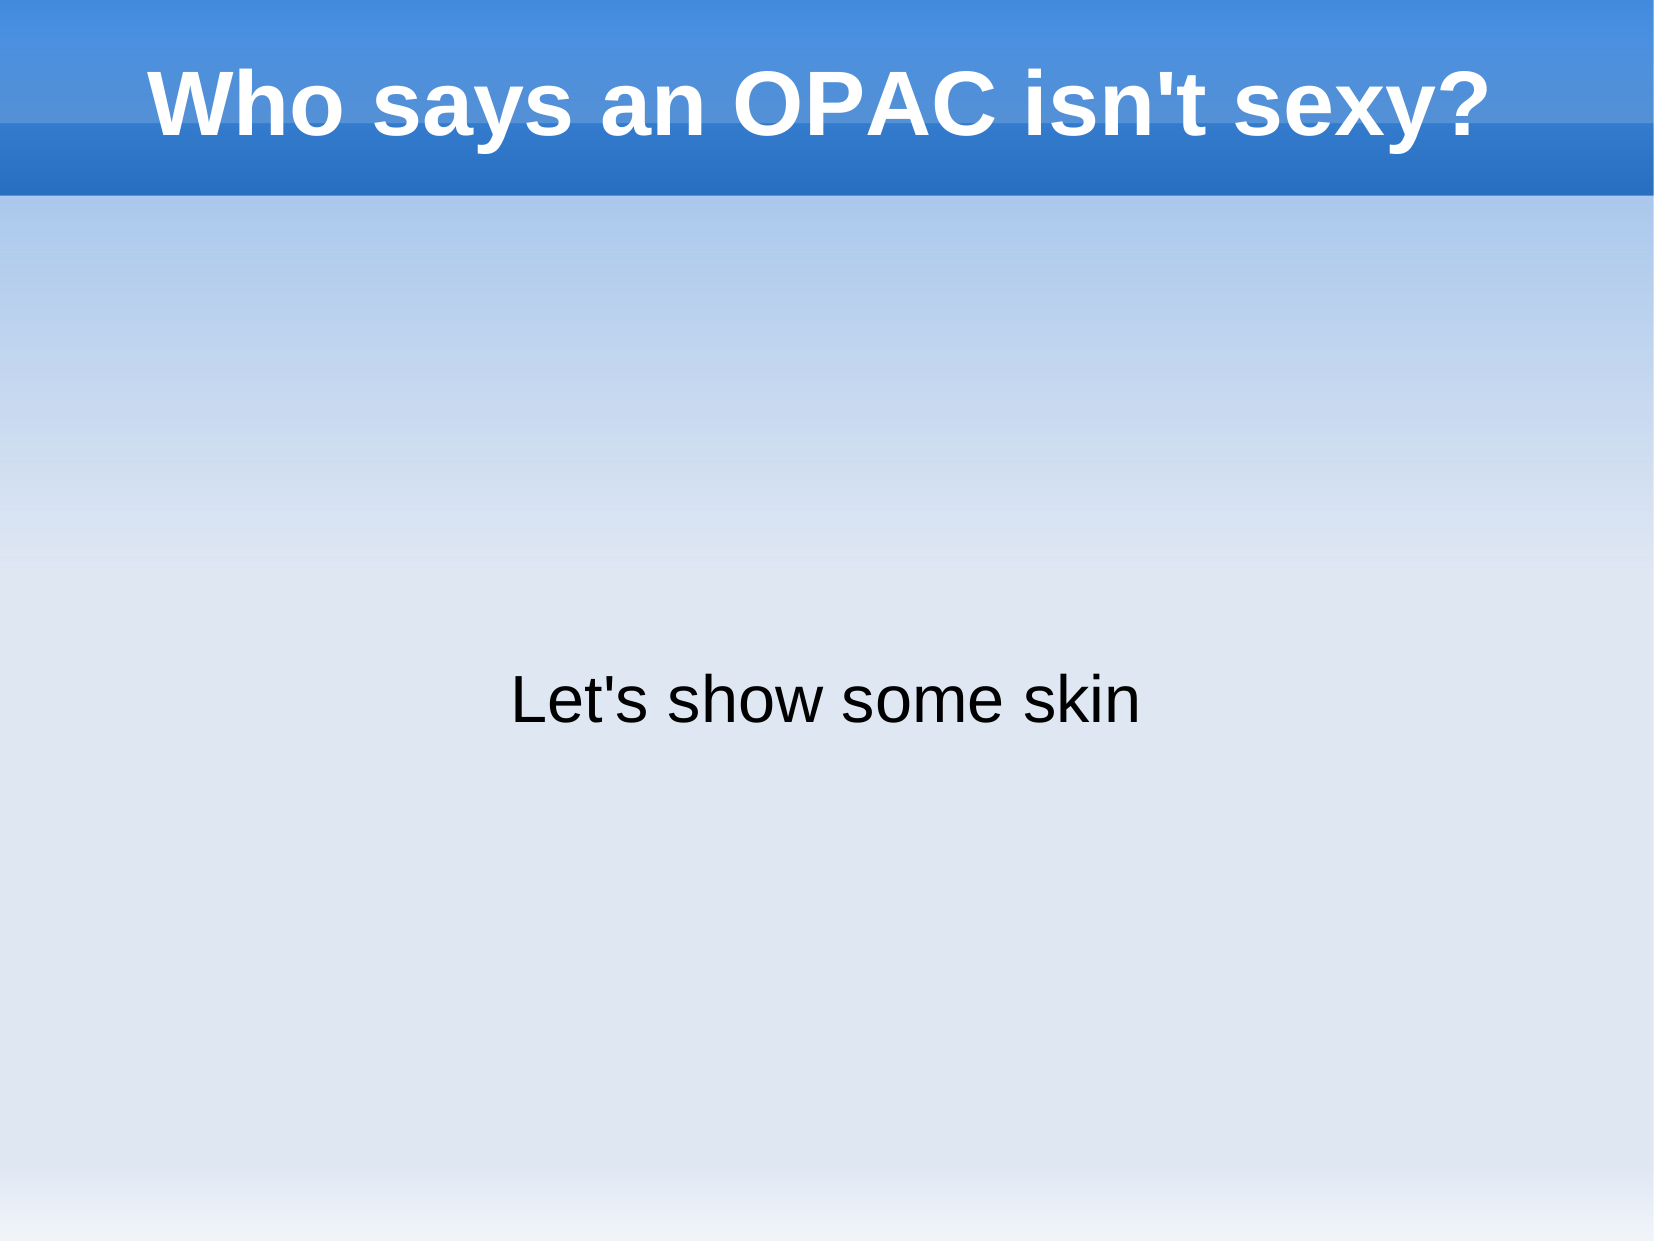

# Who says an OPAC isn't sexy?
Let's show some skin